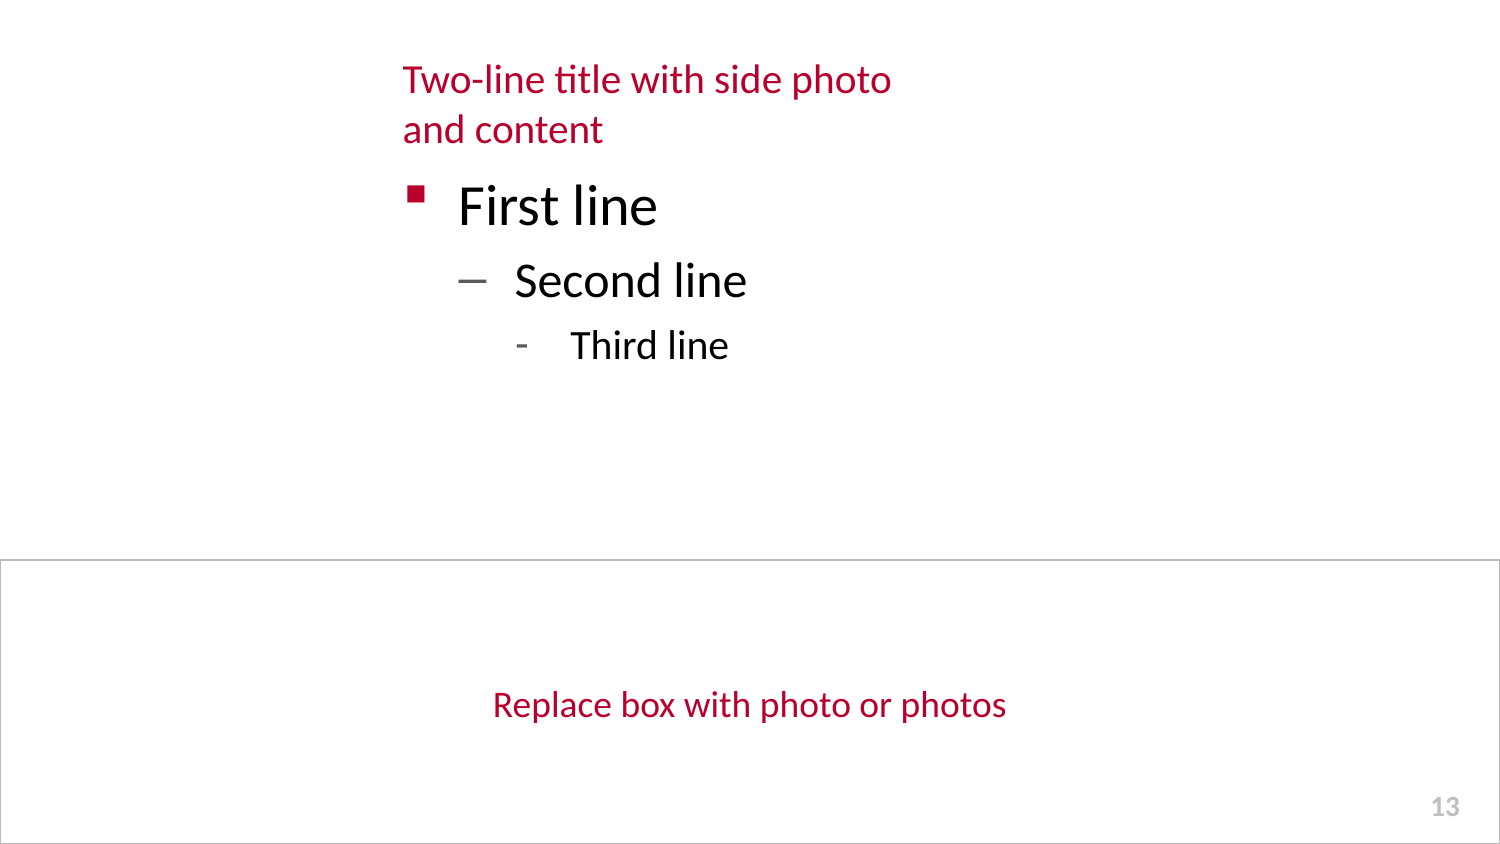

# Two-line title with side photo and content
First line
Second line
Third line
Replace box with photo or photos